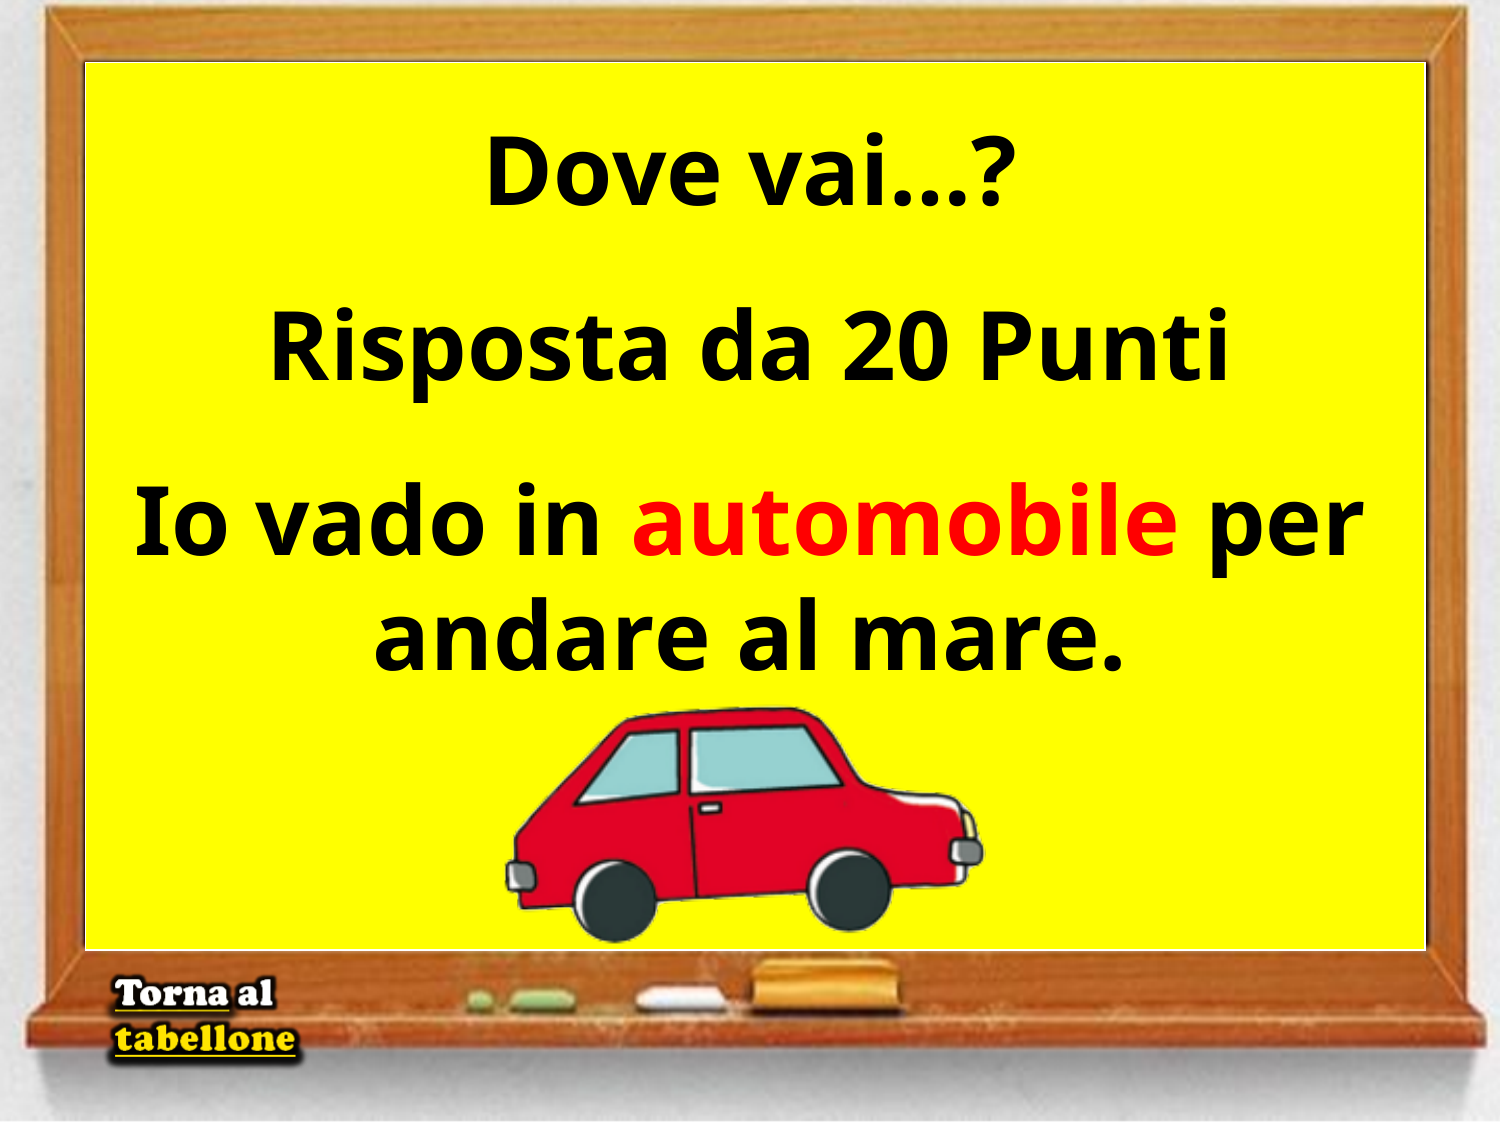

Dove vai…?
Risposta da 20 Punti
Io vado in automobile per andare al mare.